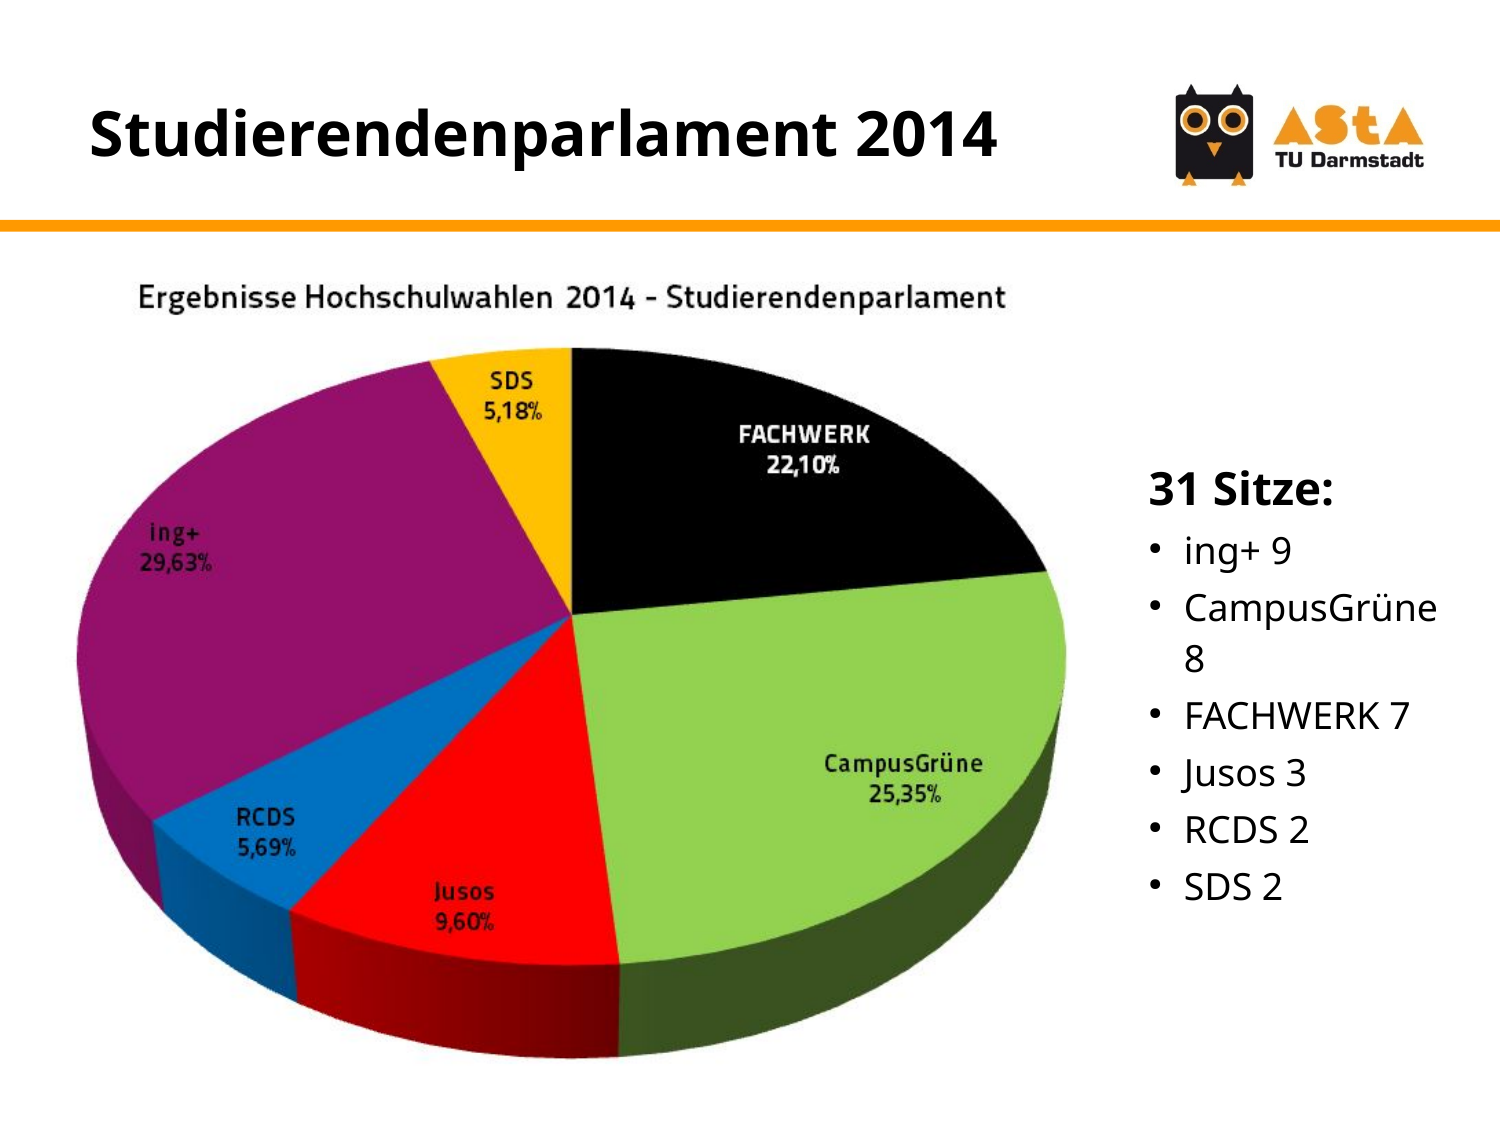

Studierendenparlament 2014
31 Sitze:
ing+ 9
CampusGrüne 8
FACHWERK 7
Jusos 3
RCDS 2
SDS 2